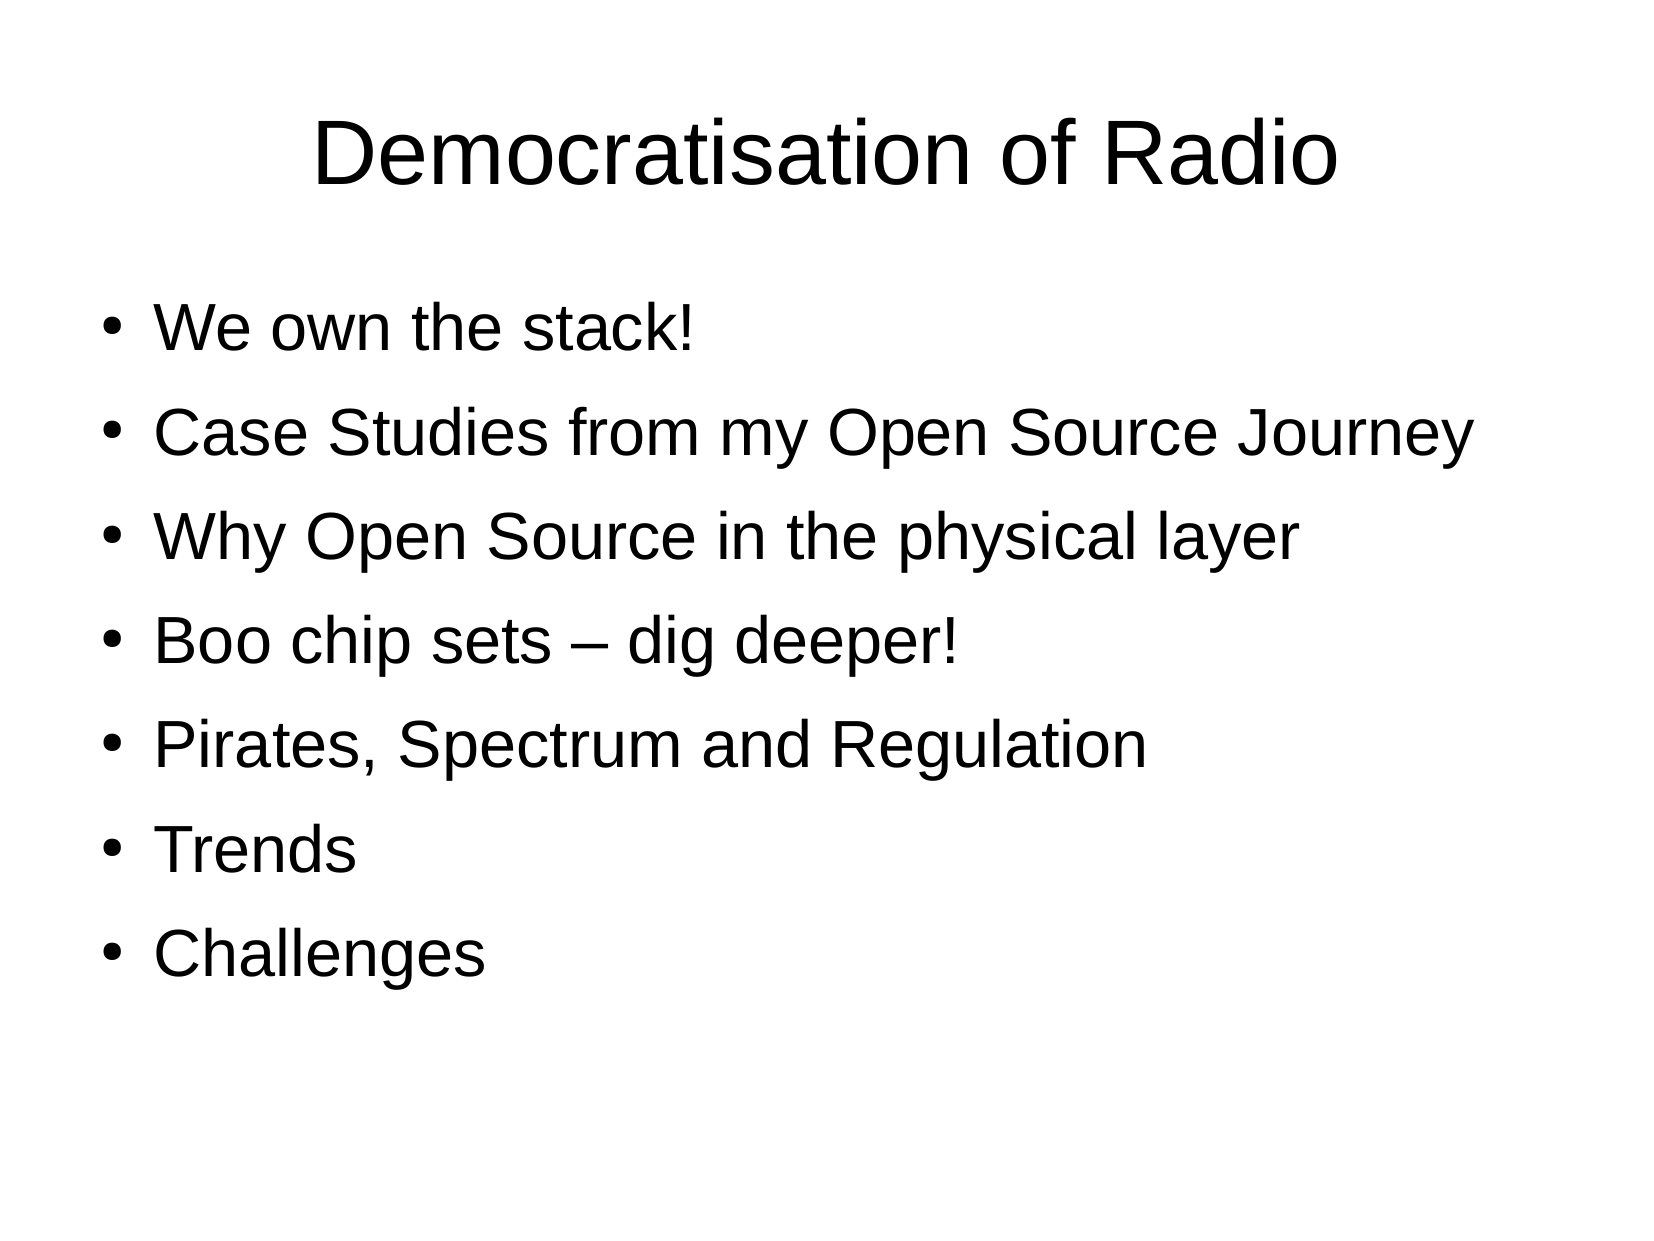

# Democratisation of Radio
We own the stack!
Case Studies from my Open Source Journey
Why Open Source in the physical layer
Boo chip sets – dig deeper!
Pirates, Spectrum and Regulation
Trends
Challenges